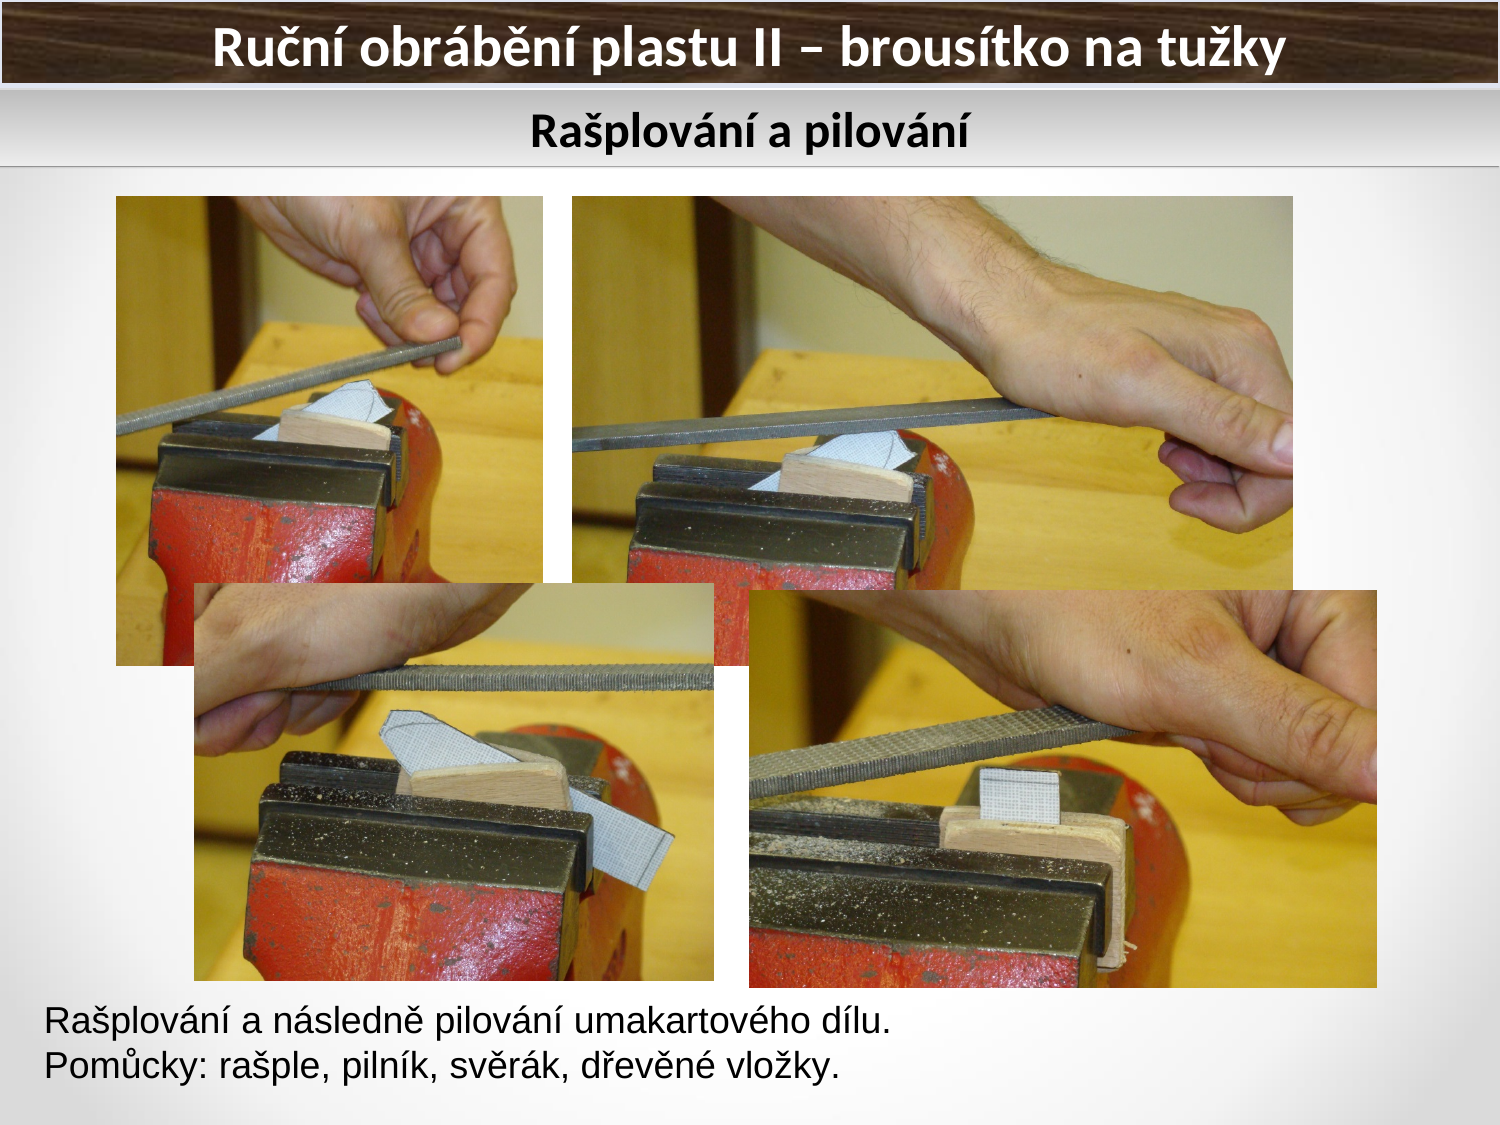

Ruční obrábění plastu II – brousítko na tužky
Rašplování a pilování
Rašplování a následně pilování umakartového dílu.
Pomůcky: rašple, pilník, svěrák, dřevěné vložky.